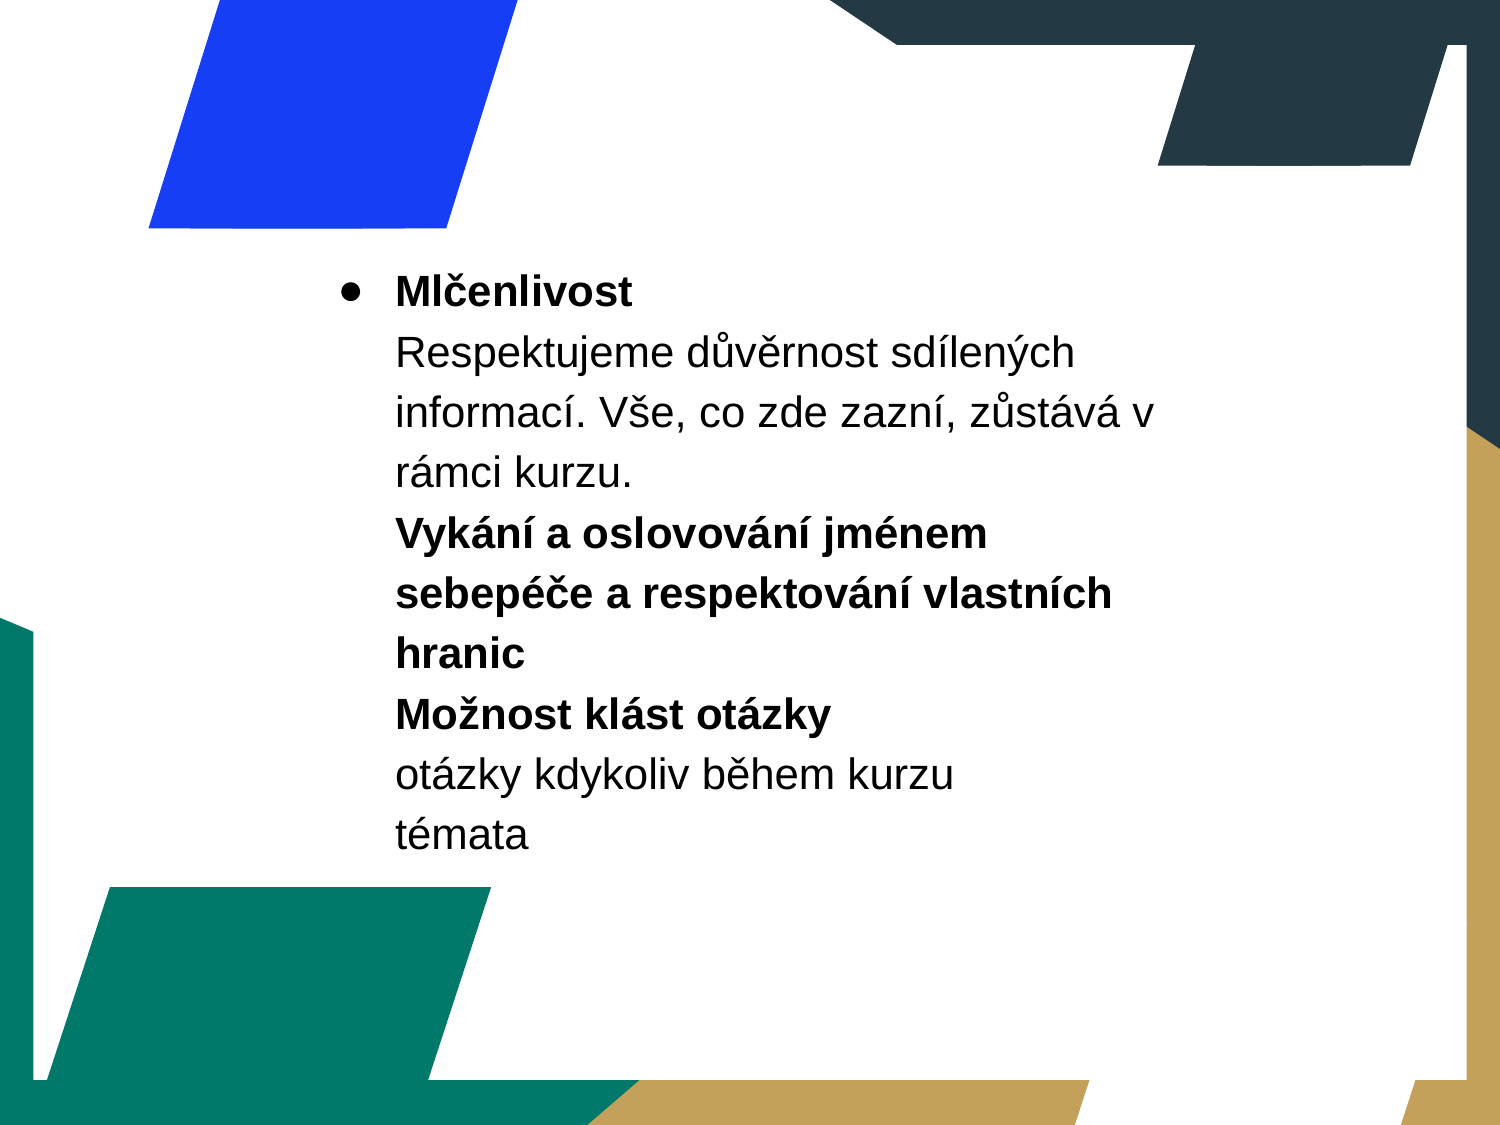

# Mlčenlivost Respektujeme důvěrnost sdílených informací. Vše, co zde zazní, zůstává v rámci kurzu. Vykání a oslovování jménem sebepéče a respektování vlastních hranic Možnost klást otázky otázky kdykoliv během kurzu témata